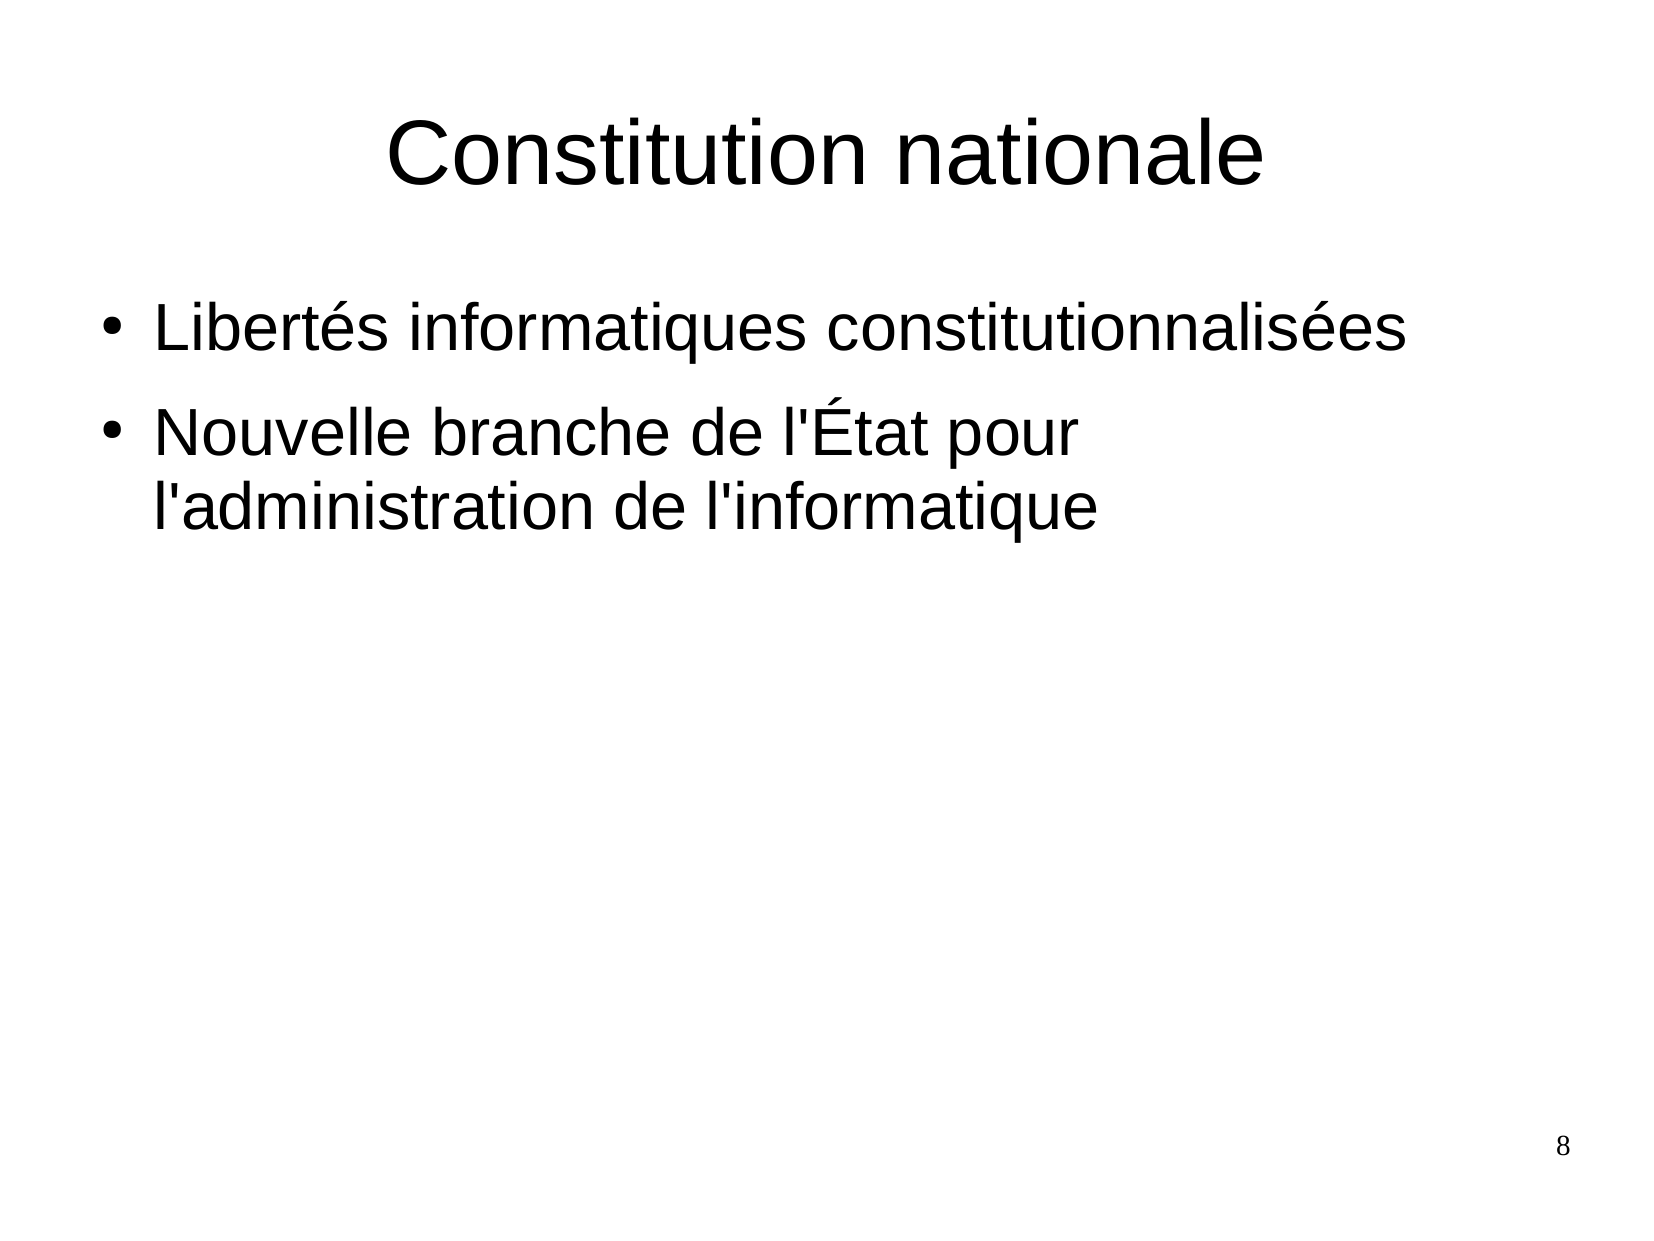

# Constitution nationale
Libertés informatiques constitutionnalisées
Nouvelle branche de l'État pour l'administration de l'informatique
8